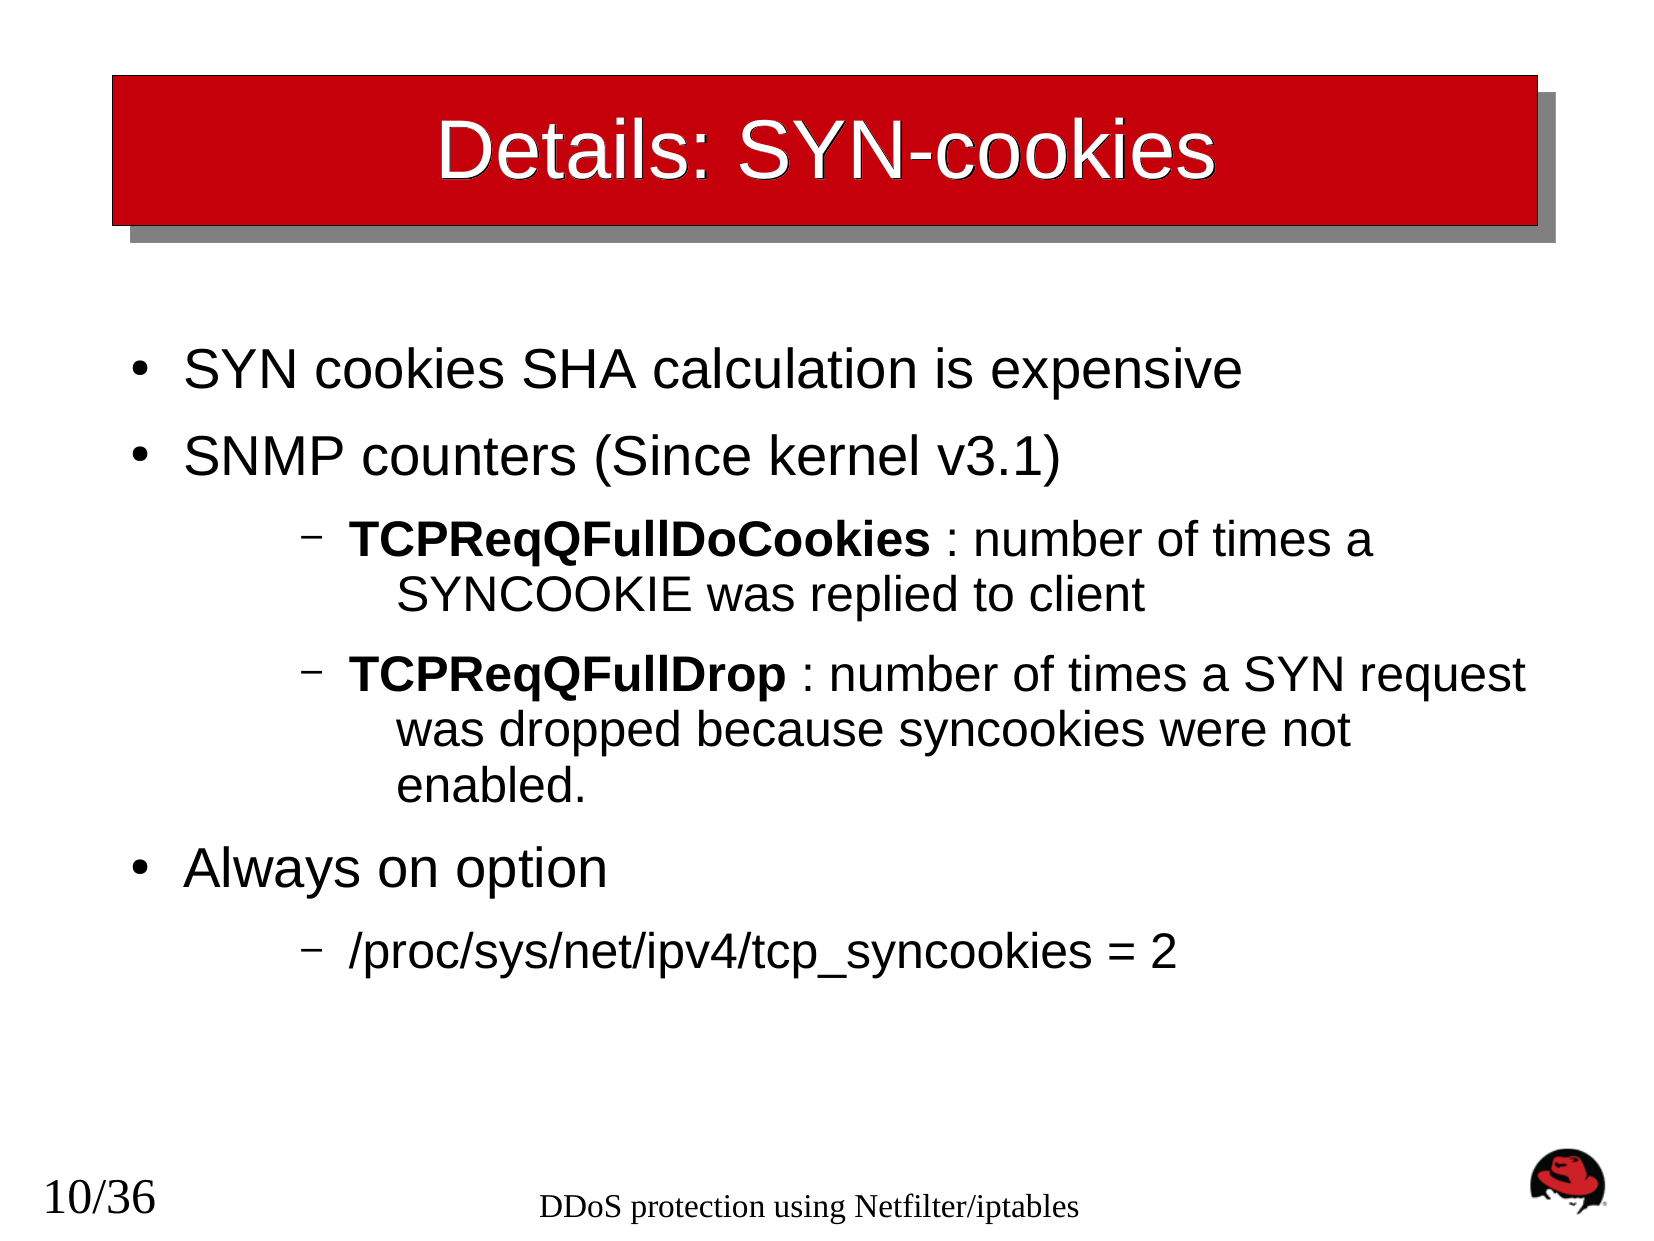

# Details: SYN-cookies
SYN cookies SHA calculation is expensive
SNMP counters (Since kernel v3.1)
TCPReqQFullDoCookies : number of times a SYNCOOKIE was replied to client
TCPReqQFullDrop : number of times a SYN request was dropped because syncookies were not enabled.
Always on option
/proc/sys/net/ipv4/tcp_syncookies = 2